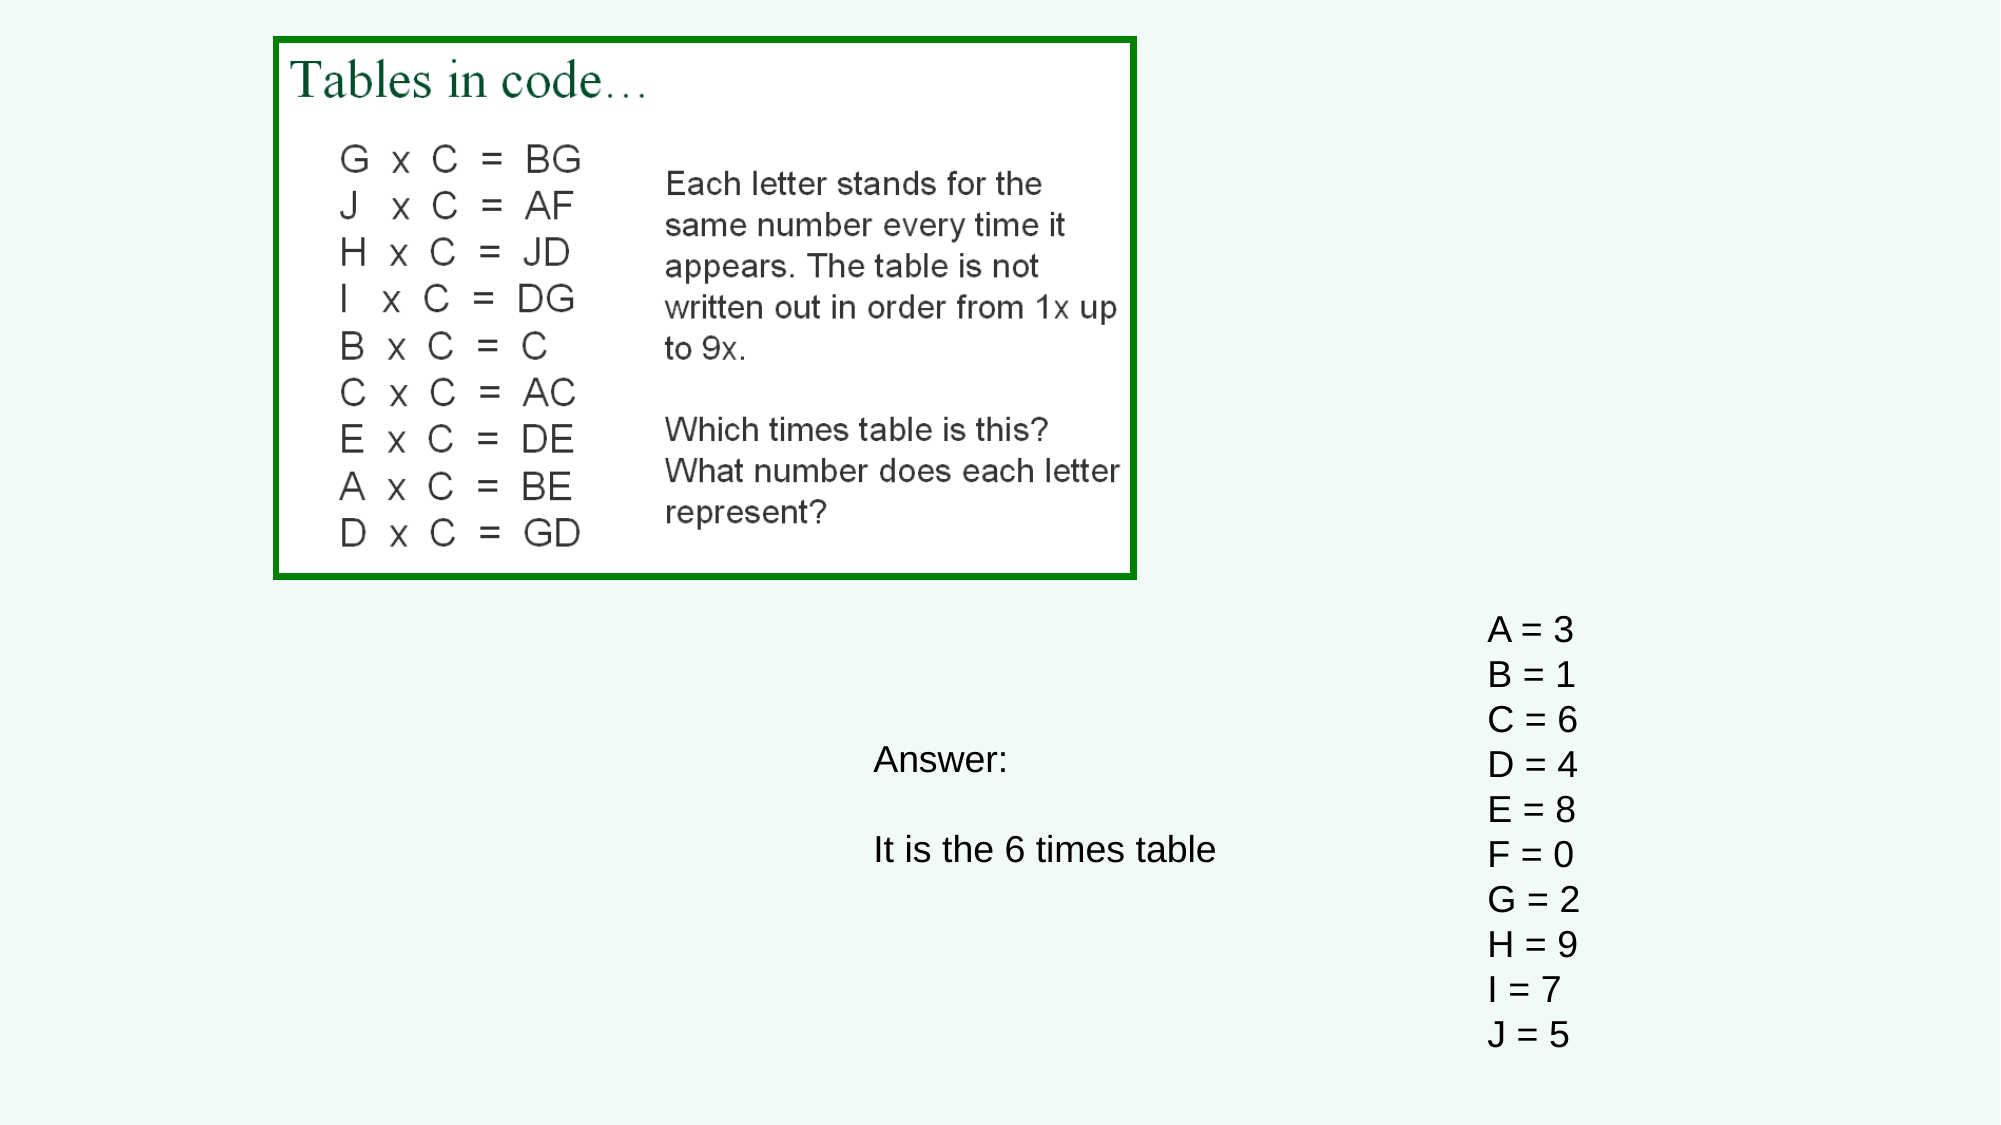

A = 3
B = 1
C = 6
D = 4
E = 8
F = 0
G = 2
H = 9
I = 7
J = 5
Answer:
It is the 6 times table